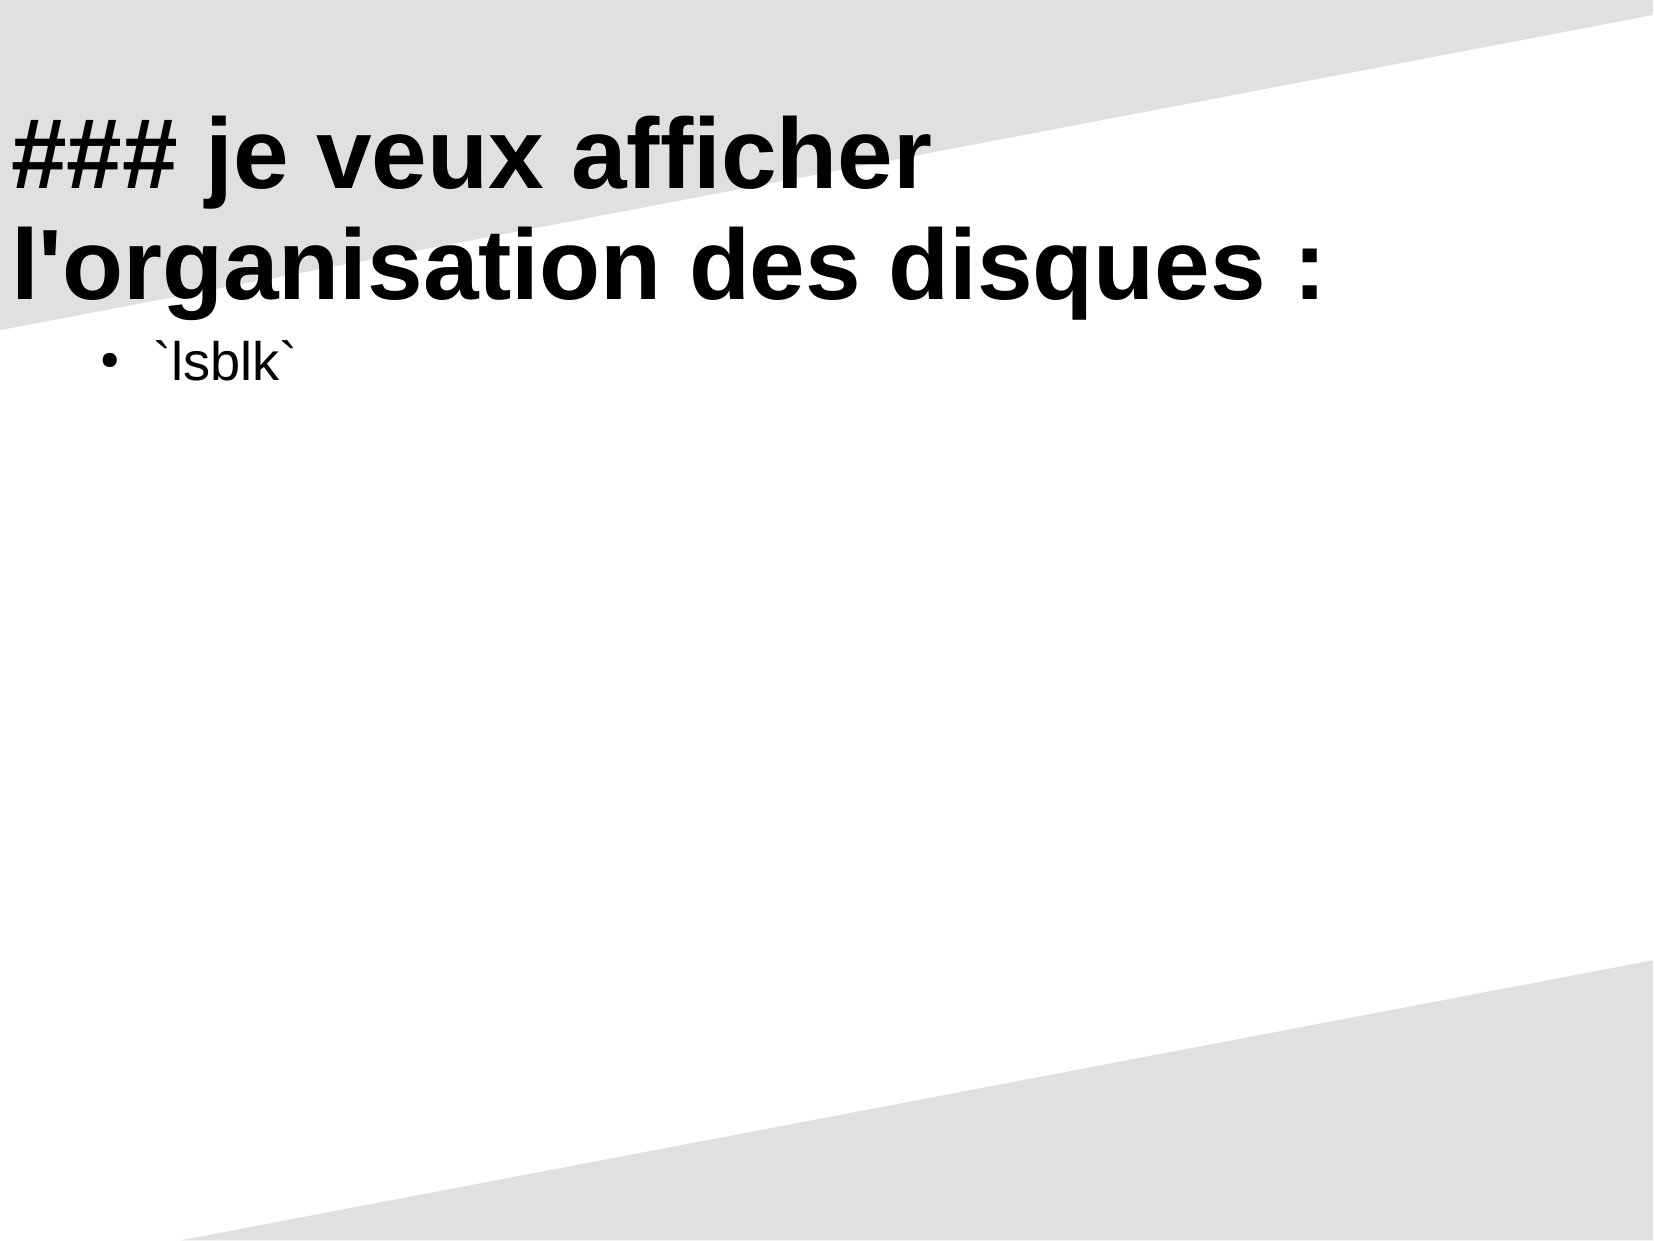

# ### je veux afficher l'organisation des disques :
`lsblk`